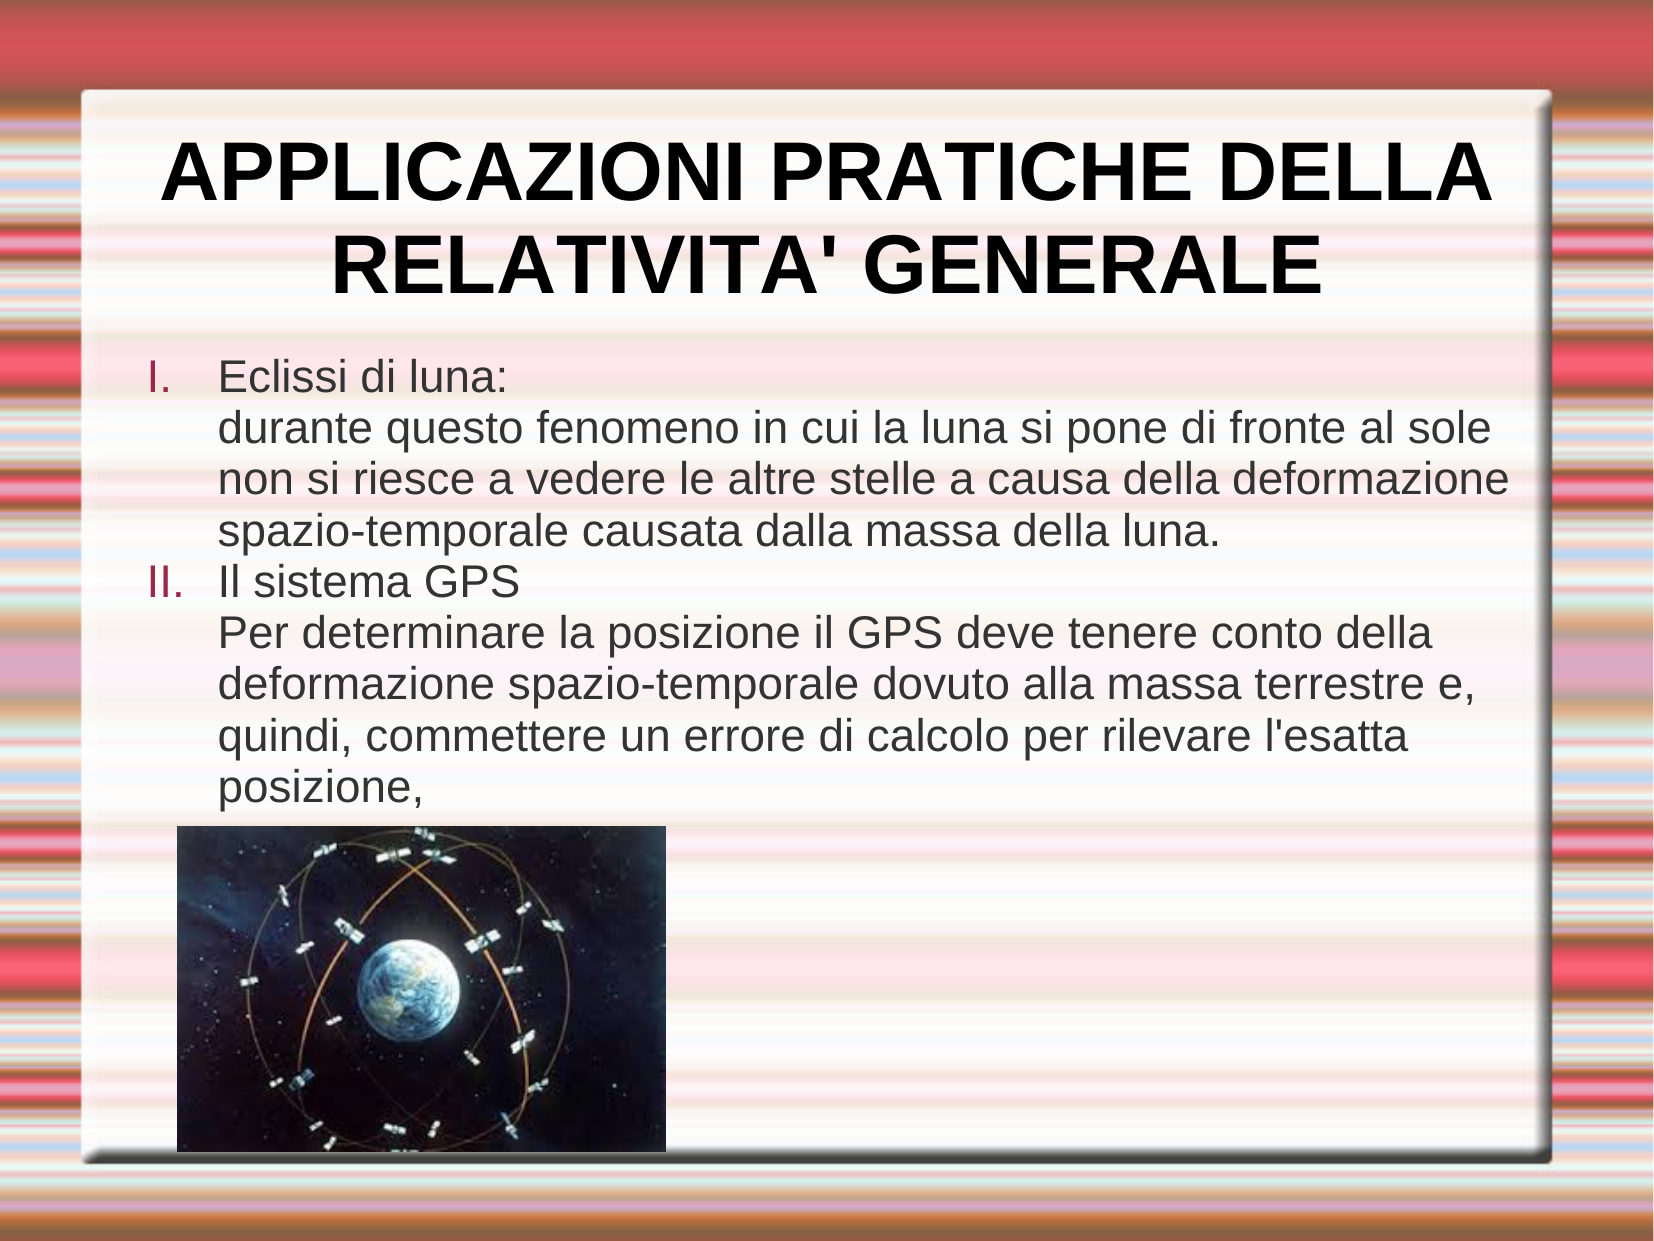

# APPLICAZIONI PRATICHE DELLA RELATIVITA' GENERALE
Eclissi di luna:
durante questo fenomeno in cui la luna si pone di fronte al sole non si riesce a vedere le altre stelle a causa della deformazione spazio-temporale causata dalla massa della luna.
Il sistema GPS
Per determinare la posizione il GPS deve tenere conto della deformazione spazio-temporale dovuto alla massa terrestre e, quindi, commettere un errore di calcolo per rilevare l'esatta posizione,